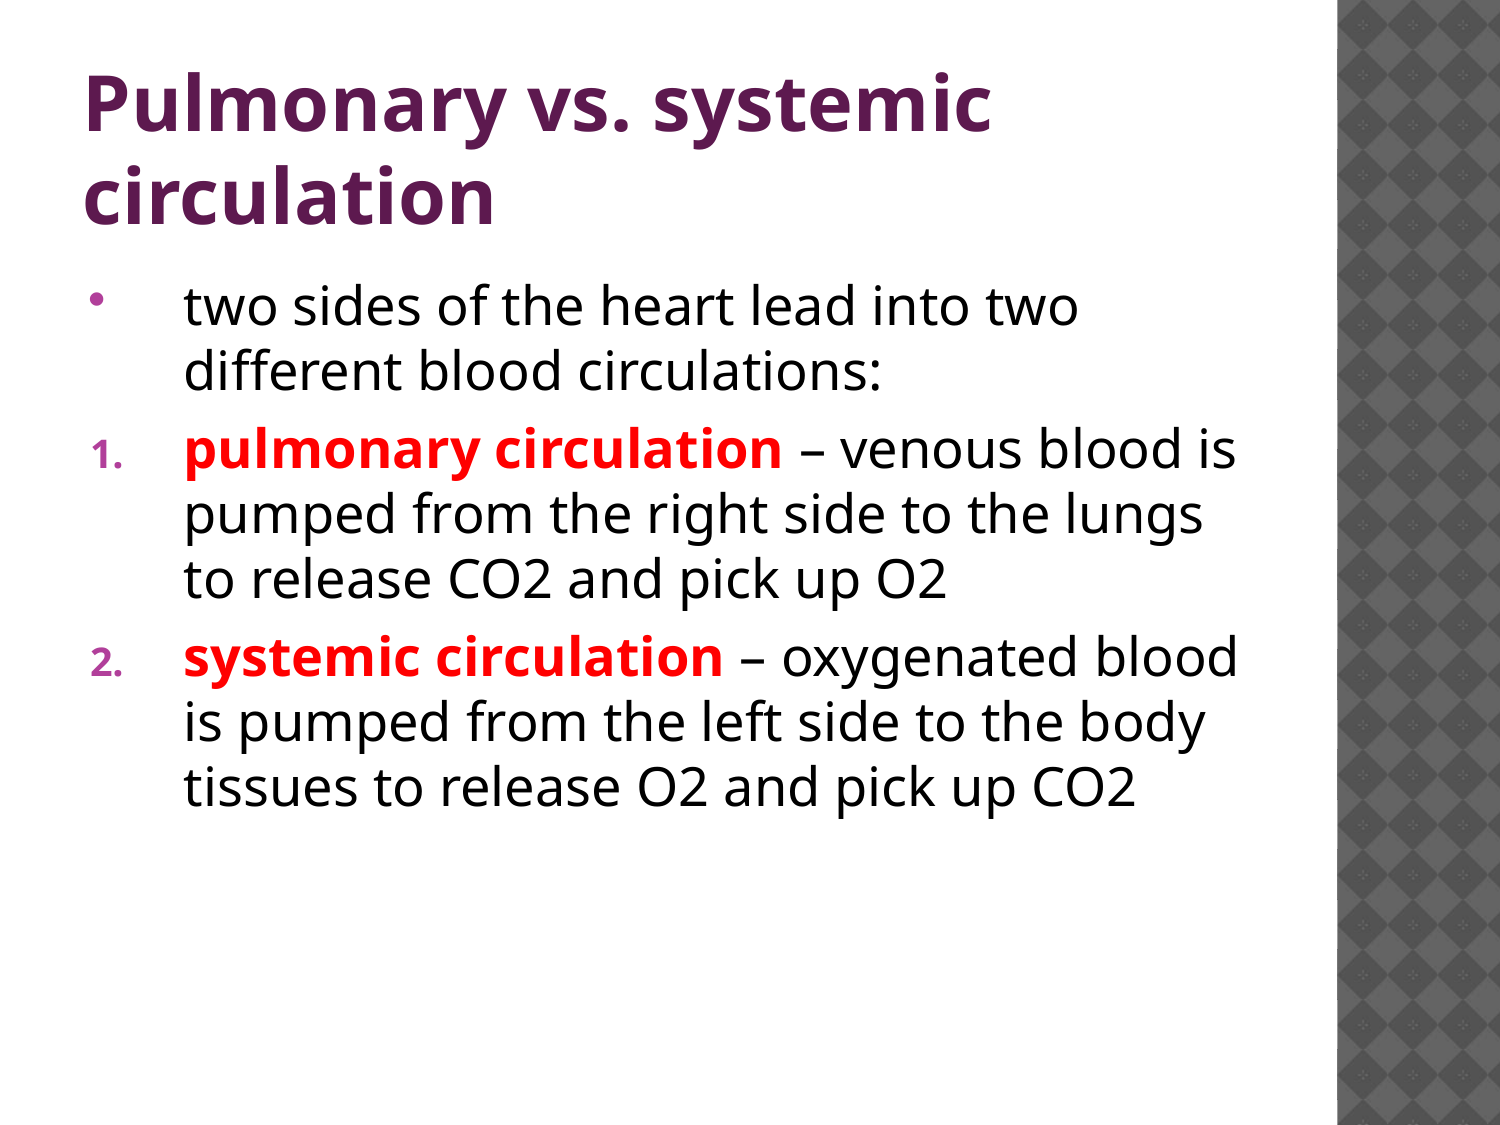

# Pulmonary vs. systemic circulation
two sides of the heart lead into two different blood circulations:
pulmonary circulation – venous blood is pumped from the right side to the lungs to release CO2 and pick up O2
systemic circulation – oxygenated blood is pumped from the left side to the body tissues to release O2 and pick up CO2